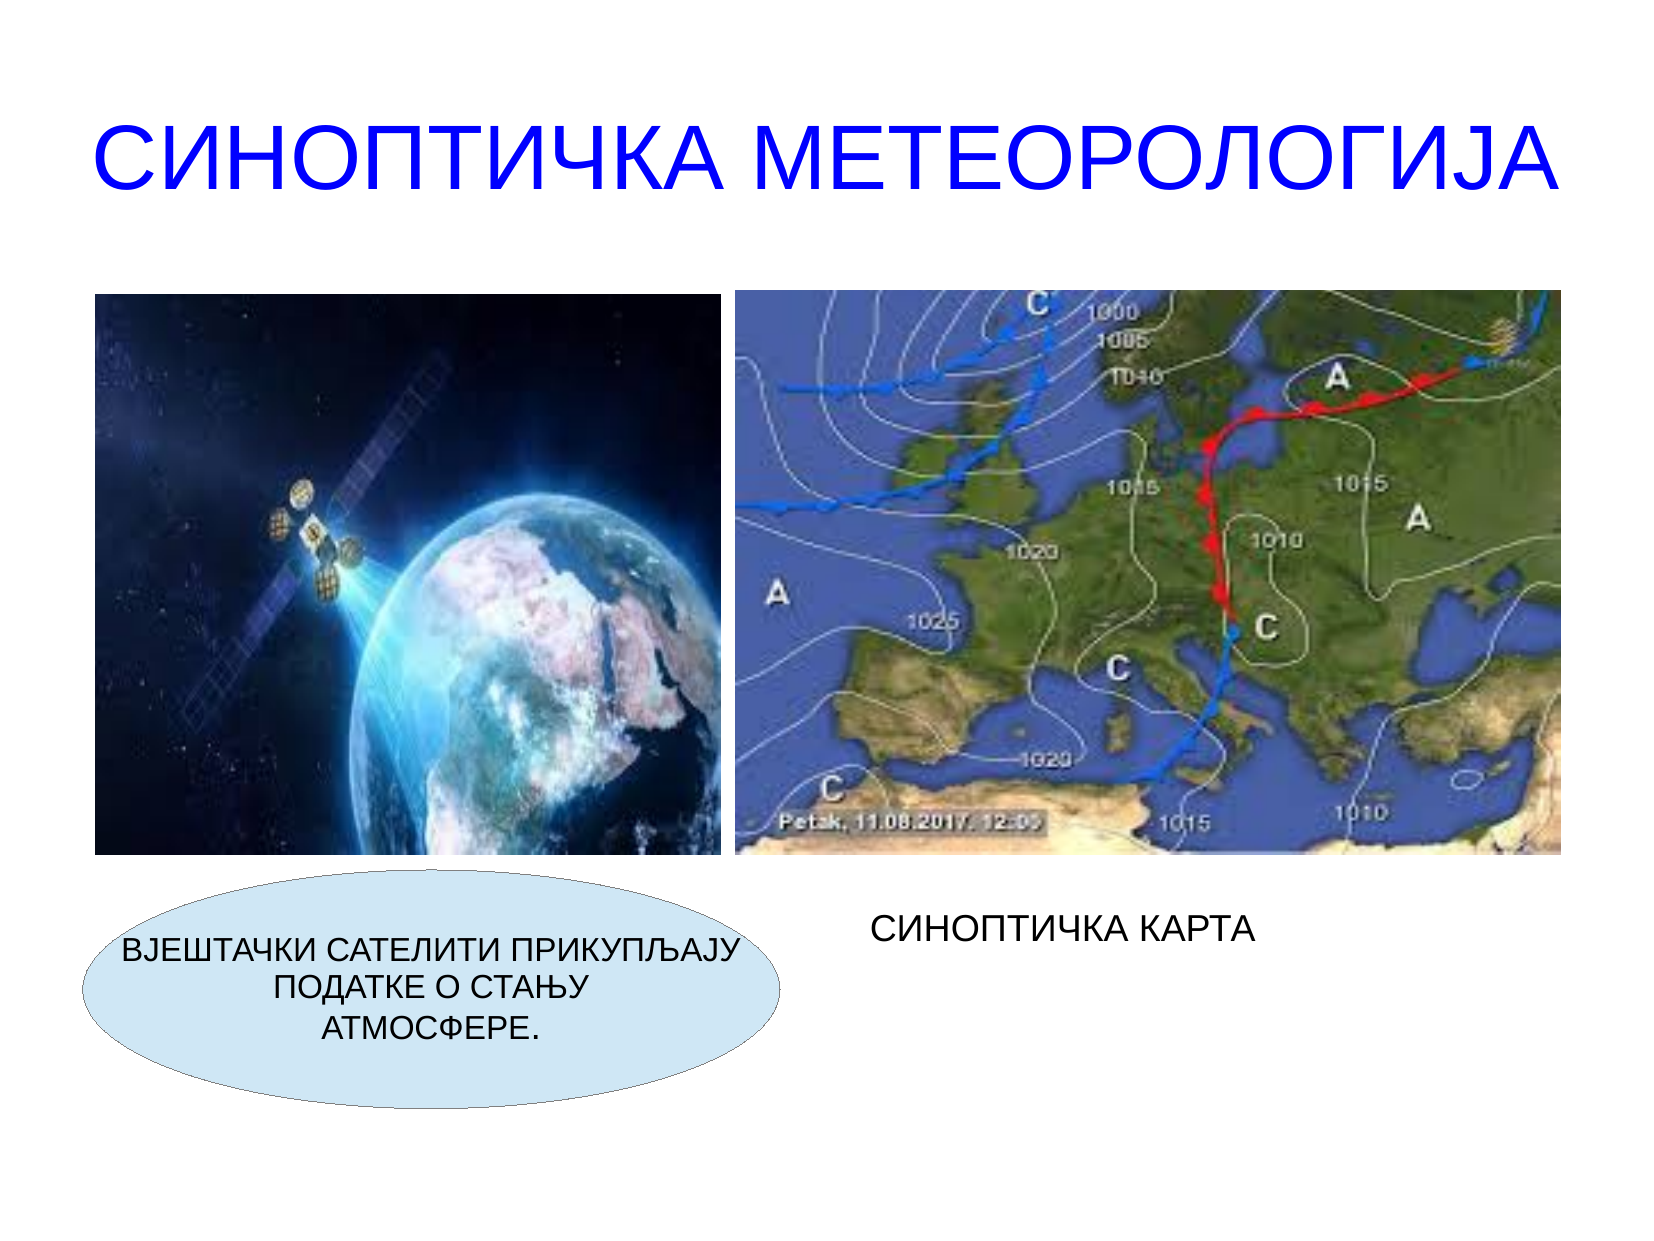

# СИНОПТИЧКА МЕТЕОРОЛОГИЈА
ВЈЕШТАЧКИ САТЕЛИТИ ПРИКУПЉАЈУ
ПОДАТКЕ О СТАЊУ
АТМОСФЕРЕ.
СИНОПТИЧКА КАРТА